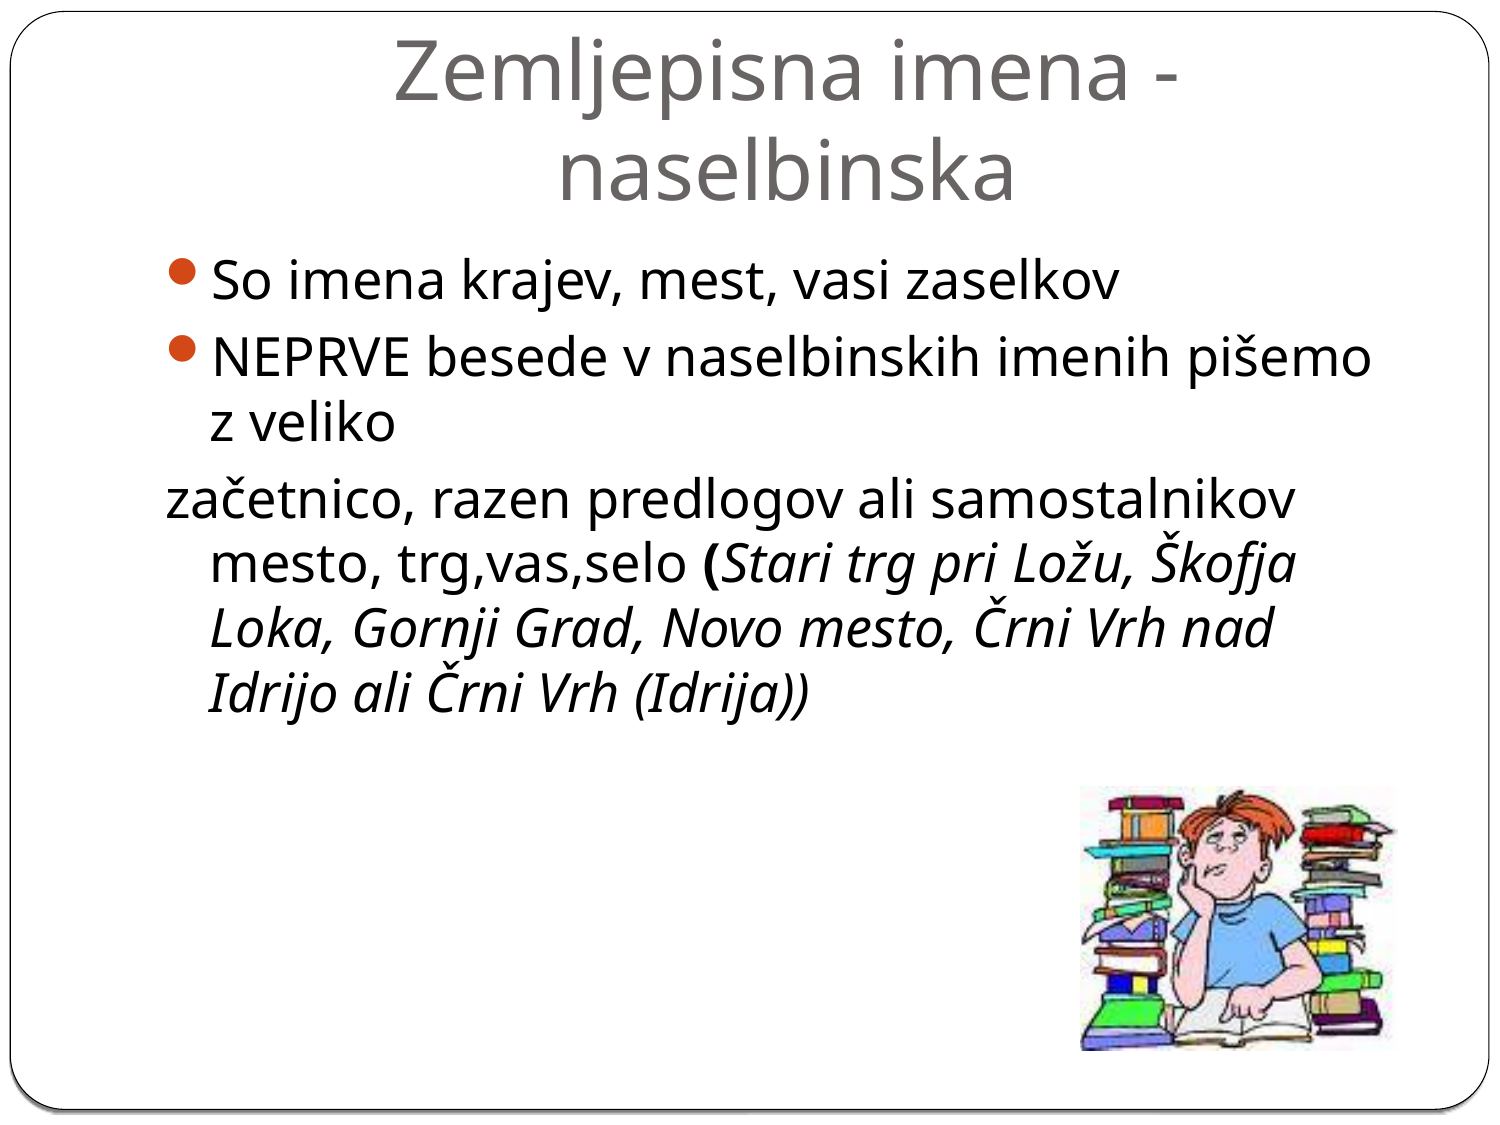

# Zemljepisna imena - naselbinska
So imena krajev, mest, vasi zaselkov
NEPRVE besede v naselbinskih imenih pišemo z veliko
začetnico, razen predlogov ali samostalnikov mesto, trg,vas,selo (Stari trg pri Ložu, Škofja Loka, Gornji Grad, Novo mesto, Črni Vrh nad Idrijo ali Črni Vrh (Idrija))